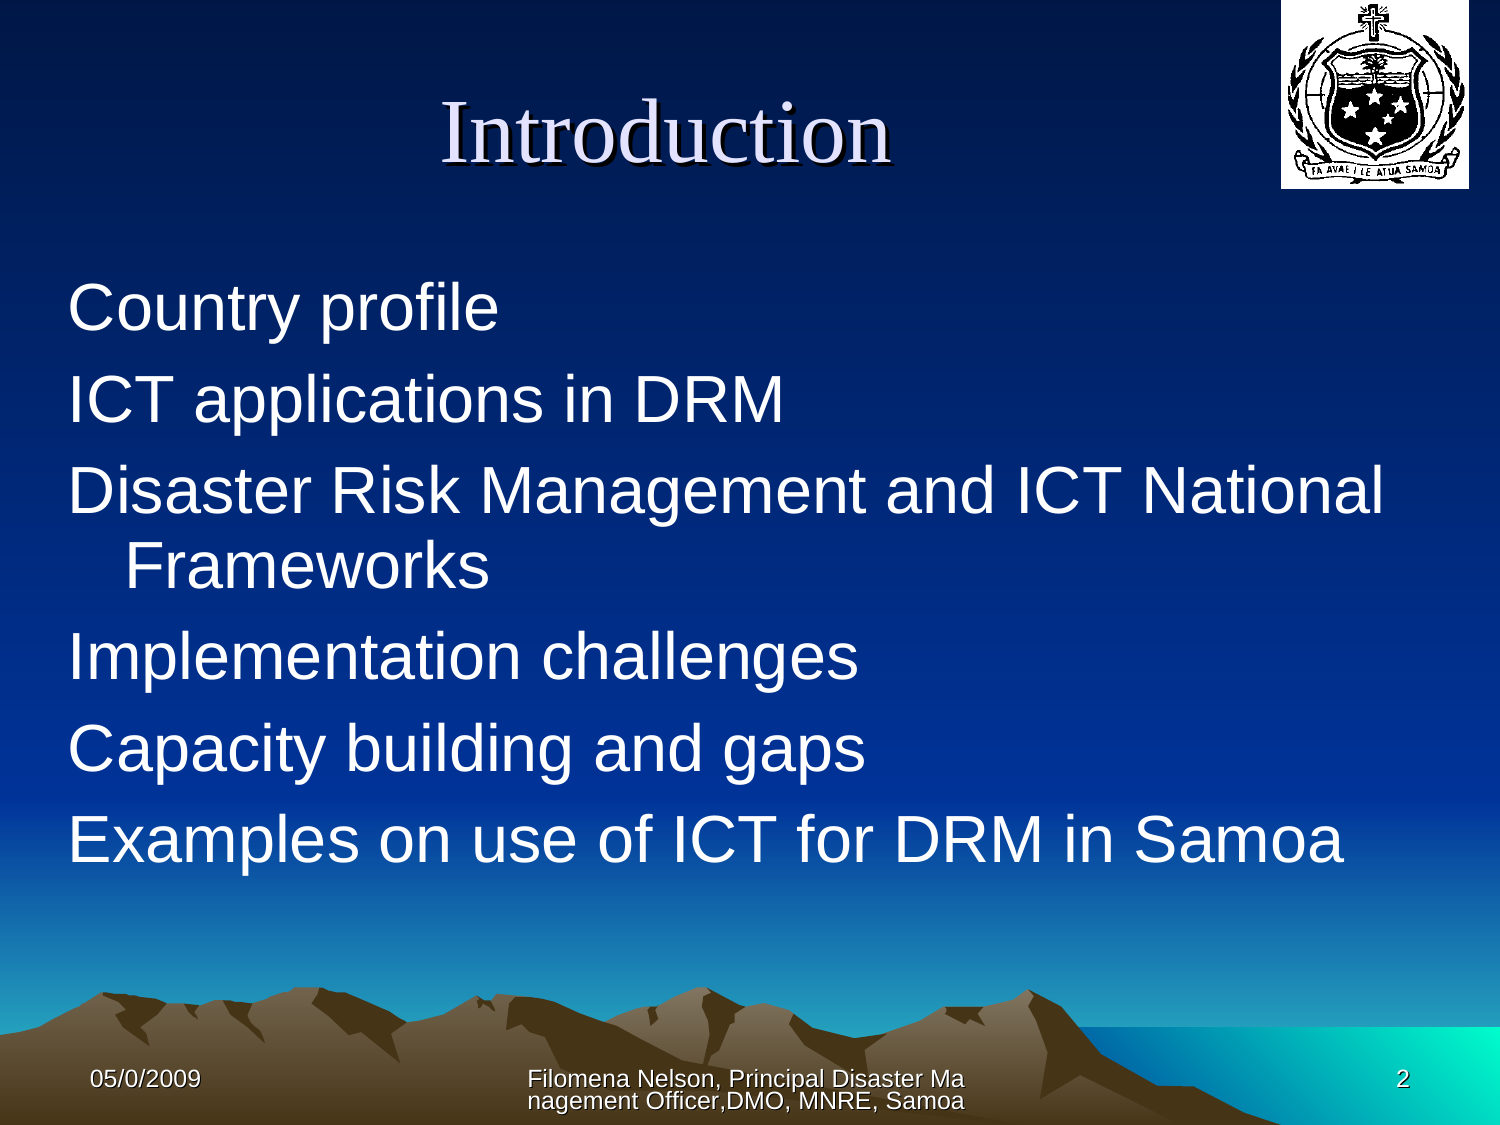

# Introduction
Country profile
ICT applications in DRM
Disaster Risk Management and ICT National Frameworks
Implementation challenges
Capacity building and gaps
Examples on use of ICT for DRM in Samoa
05/0/2009
Filomena Nelson, Principal Disaster Management Officer,DMO, MNRE, Samoa
2